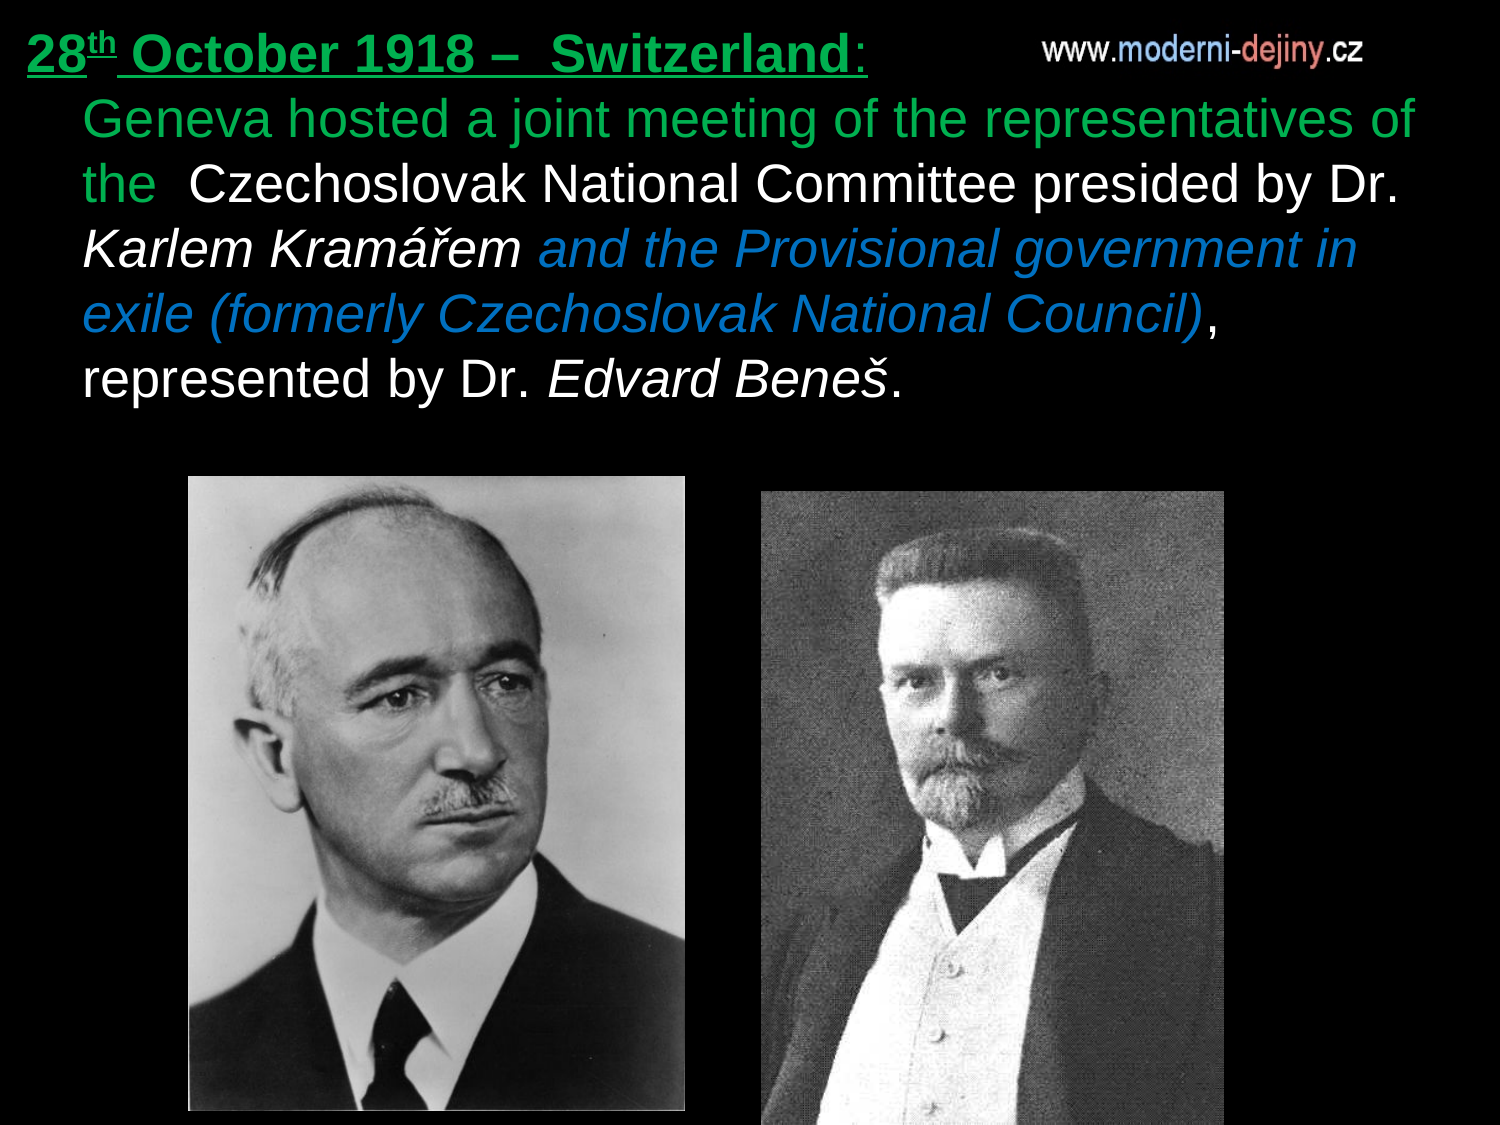

28th October 1918 – Switzerland: Geneva hosted a joint meeting of the representatives of the Czechoslovak National Committee presided by Dr. Karlem Kramářem and the Provisional government in exile (formerly Czechoslovak National Council), represented by Dr. Edvard Beneš.